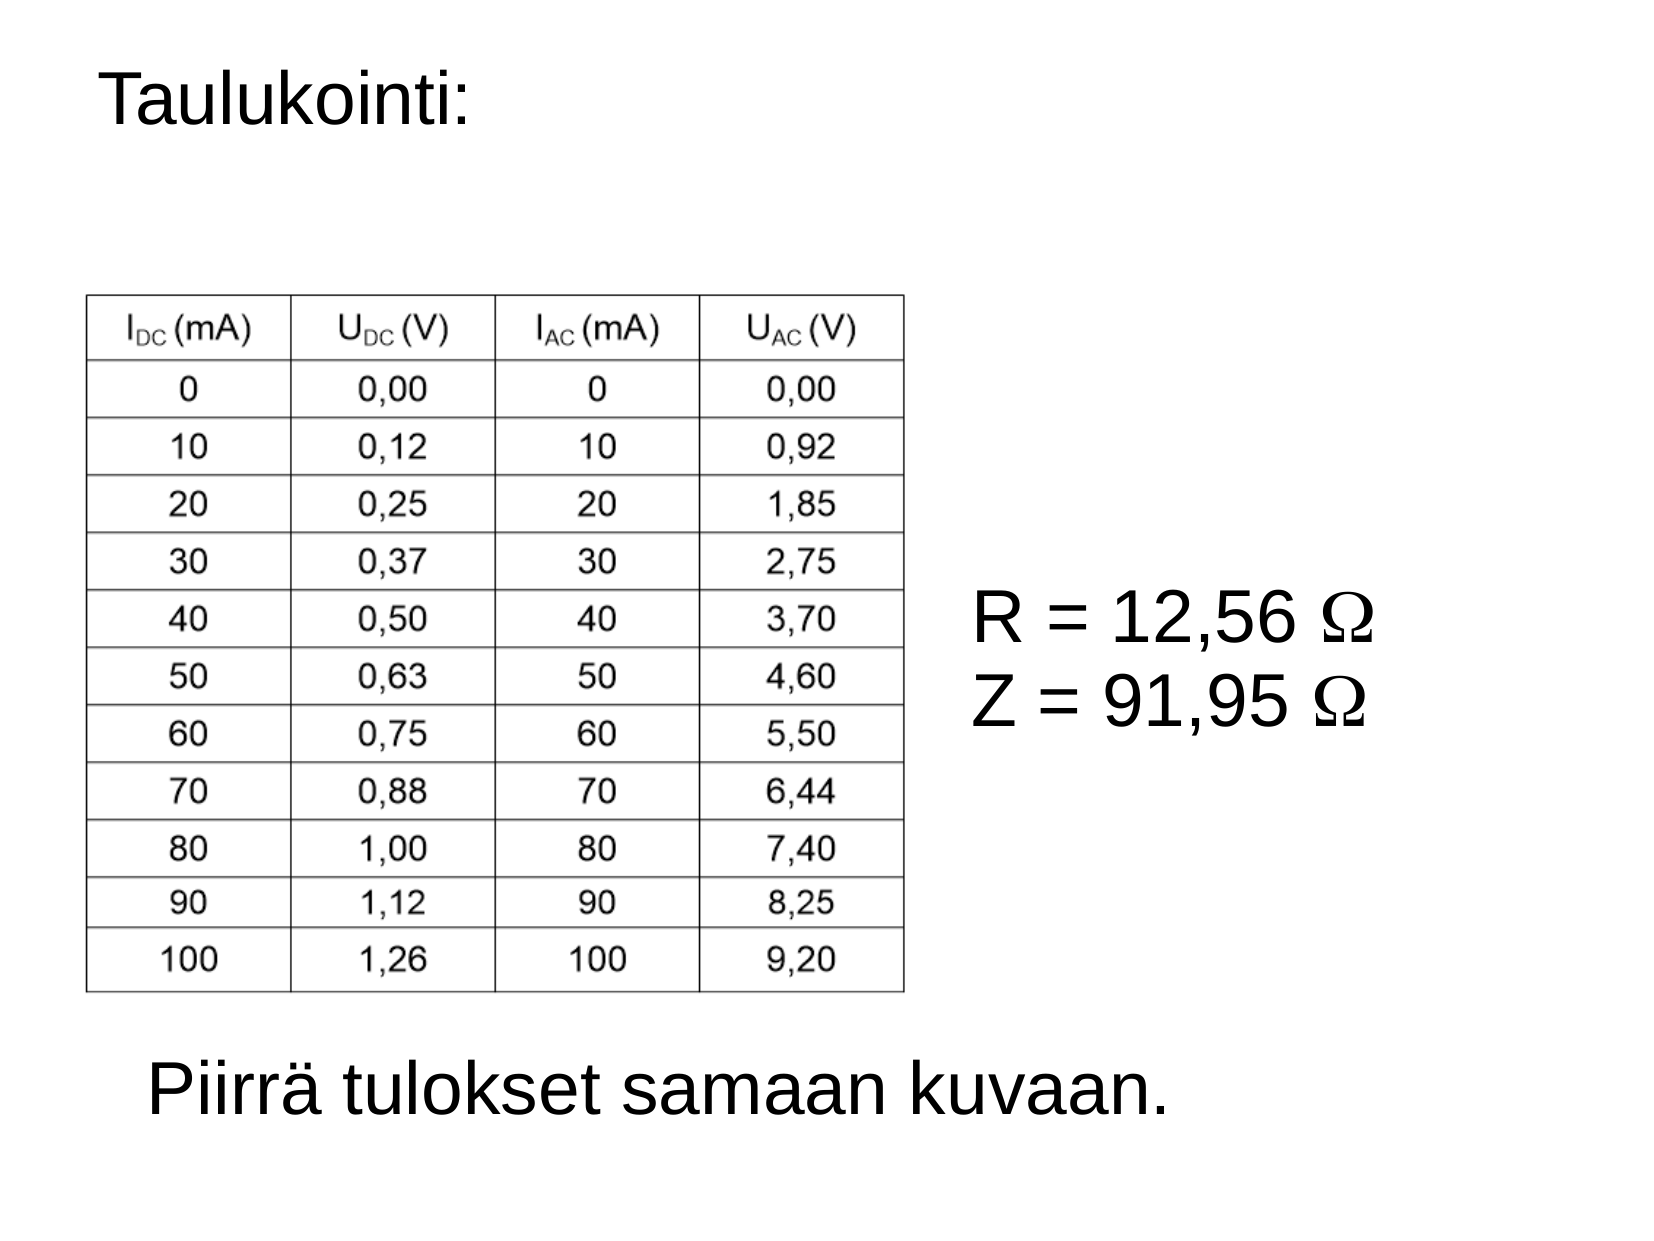

Taulukointi:
R = 12,56 W
Z = 91,95 W
Piirrä tulokset samaan kuvaan.